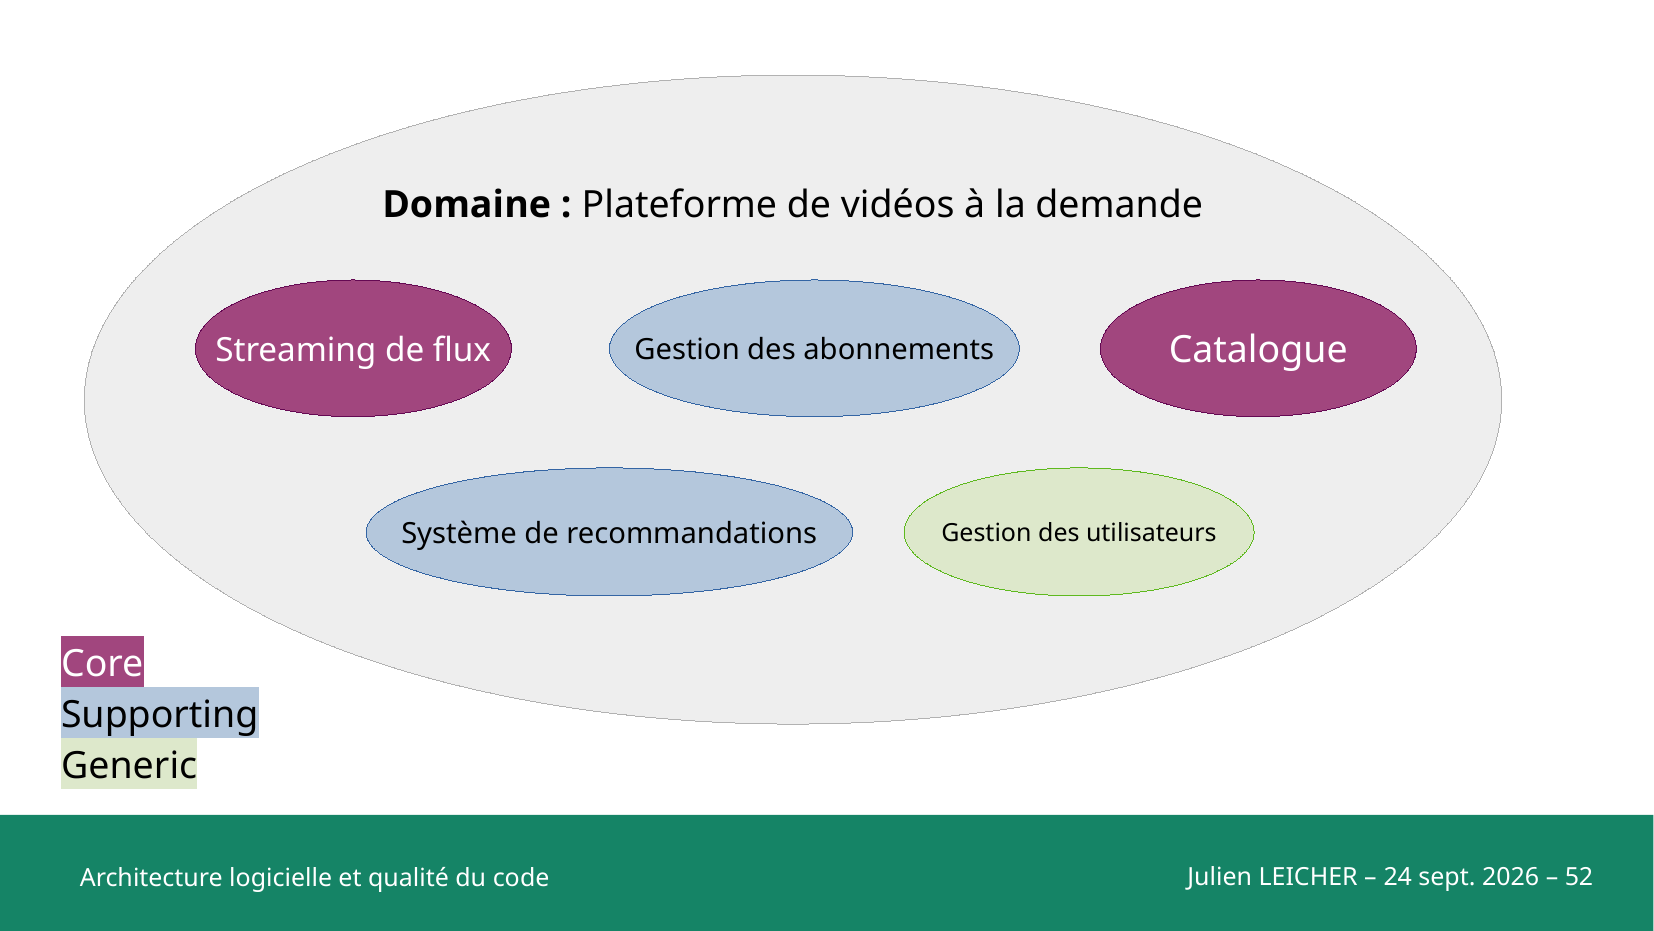

Domaine : Plateforme de vidéos à la demande
Streaming de flux
Gestion des abonnements
Catalogue
Système de recommandations
Gestion des utilisateurs
Core
Supporting
Generic
Julien LEICHER – –
Architecture logicielle et qualité du code